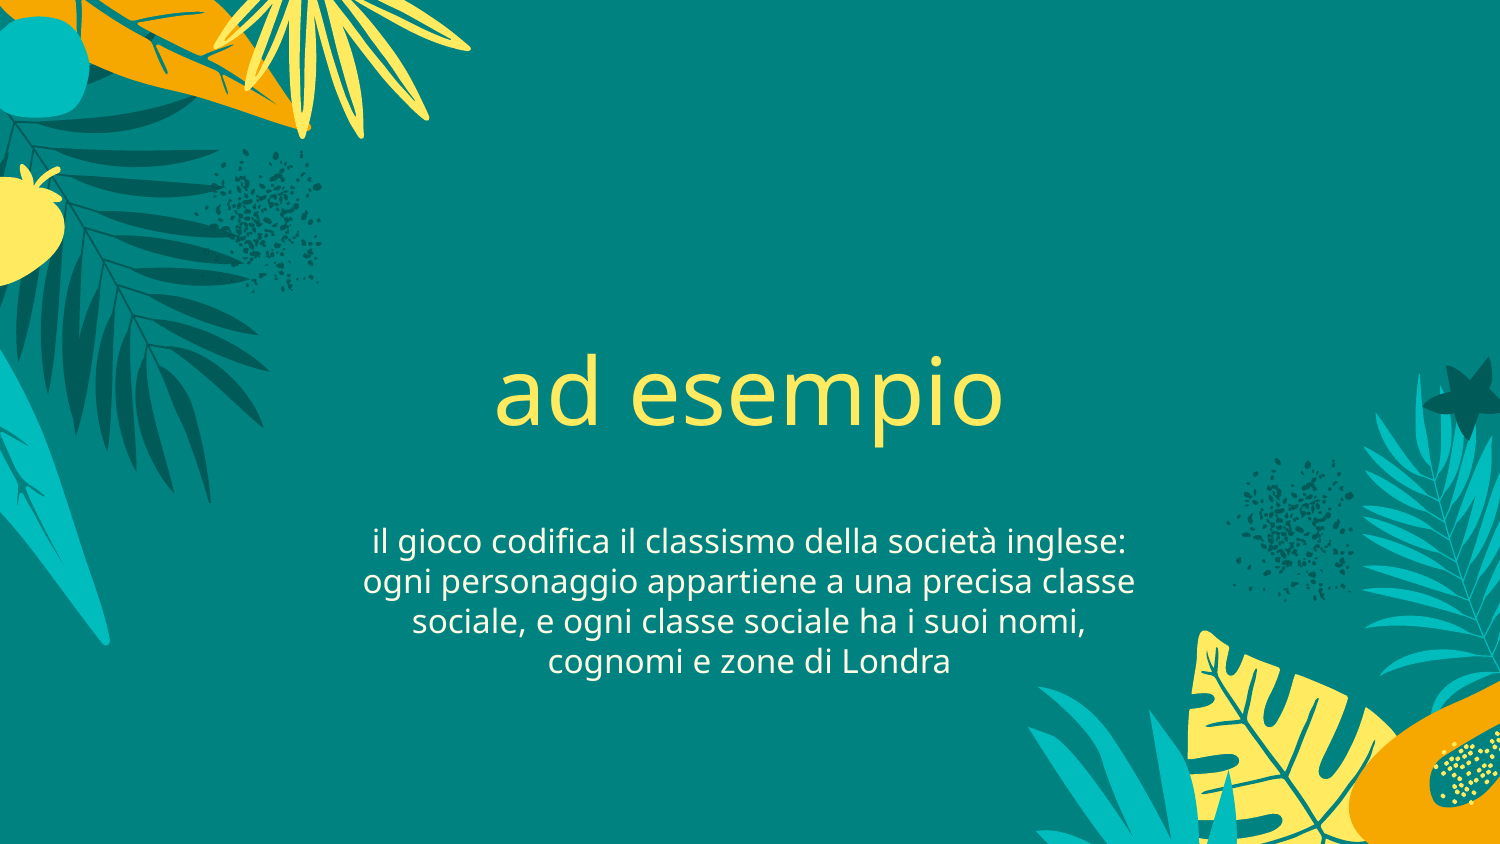

# ad esempio
il gioco codifica il classismo della società inglese: ogni personaggio appartiene a una precisa classe sociale, e ogni classe sociale ha i suoi nomi, cognomi e zone di Londra